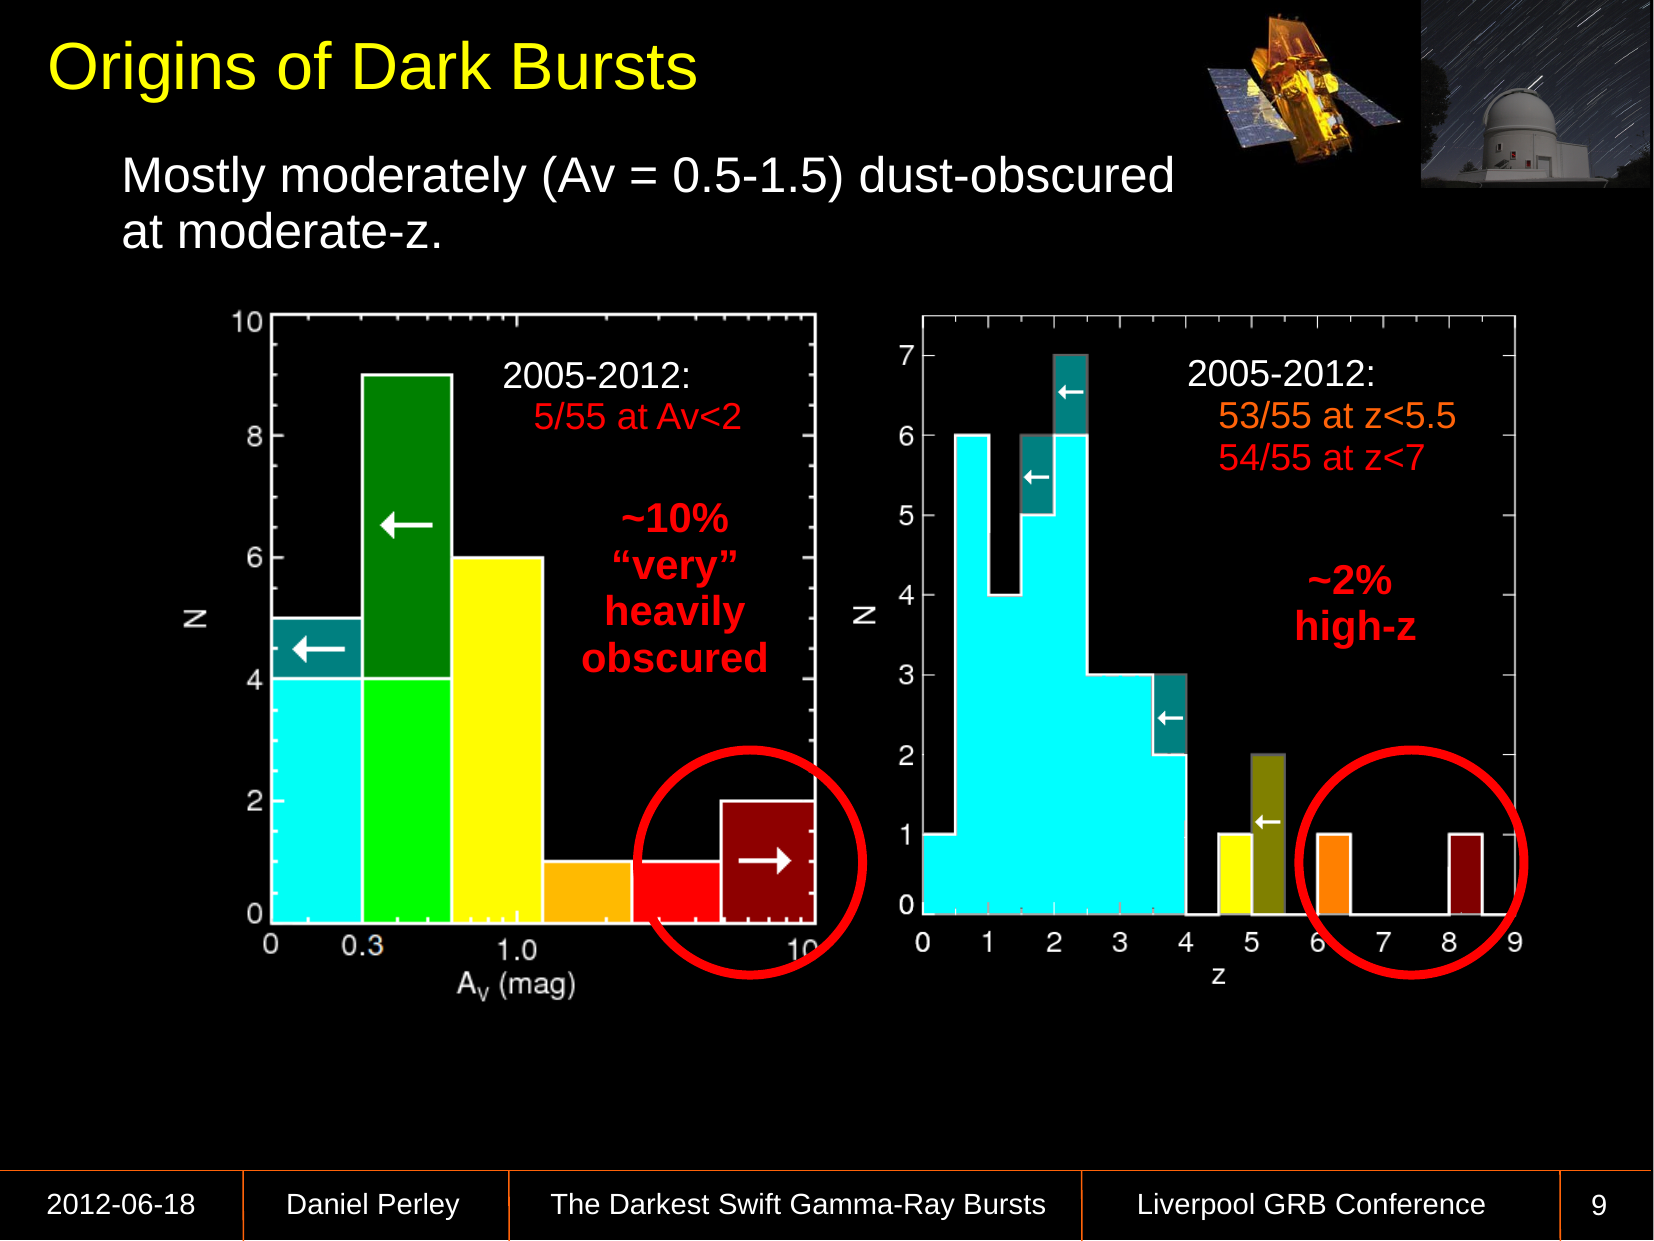

# Origins of Dark Bursts
Mostly moderately (Av = 0.5-1.5) dust-obscured
at moderate-z.
2005-2012:
 53/55 at z<5.5
 54/55 at z<7
2005-2012:
 5/55 at Av<2
~10%
“very” heavily obscured
~2%
 high-z
9